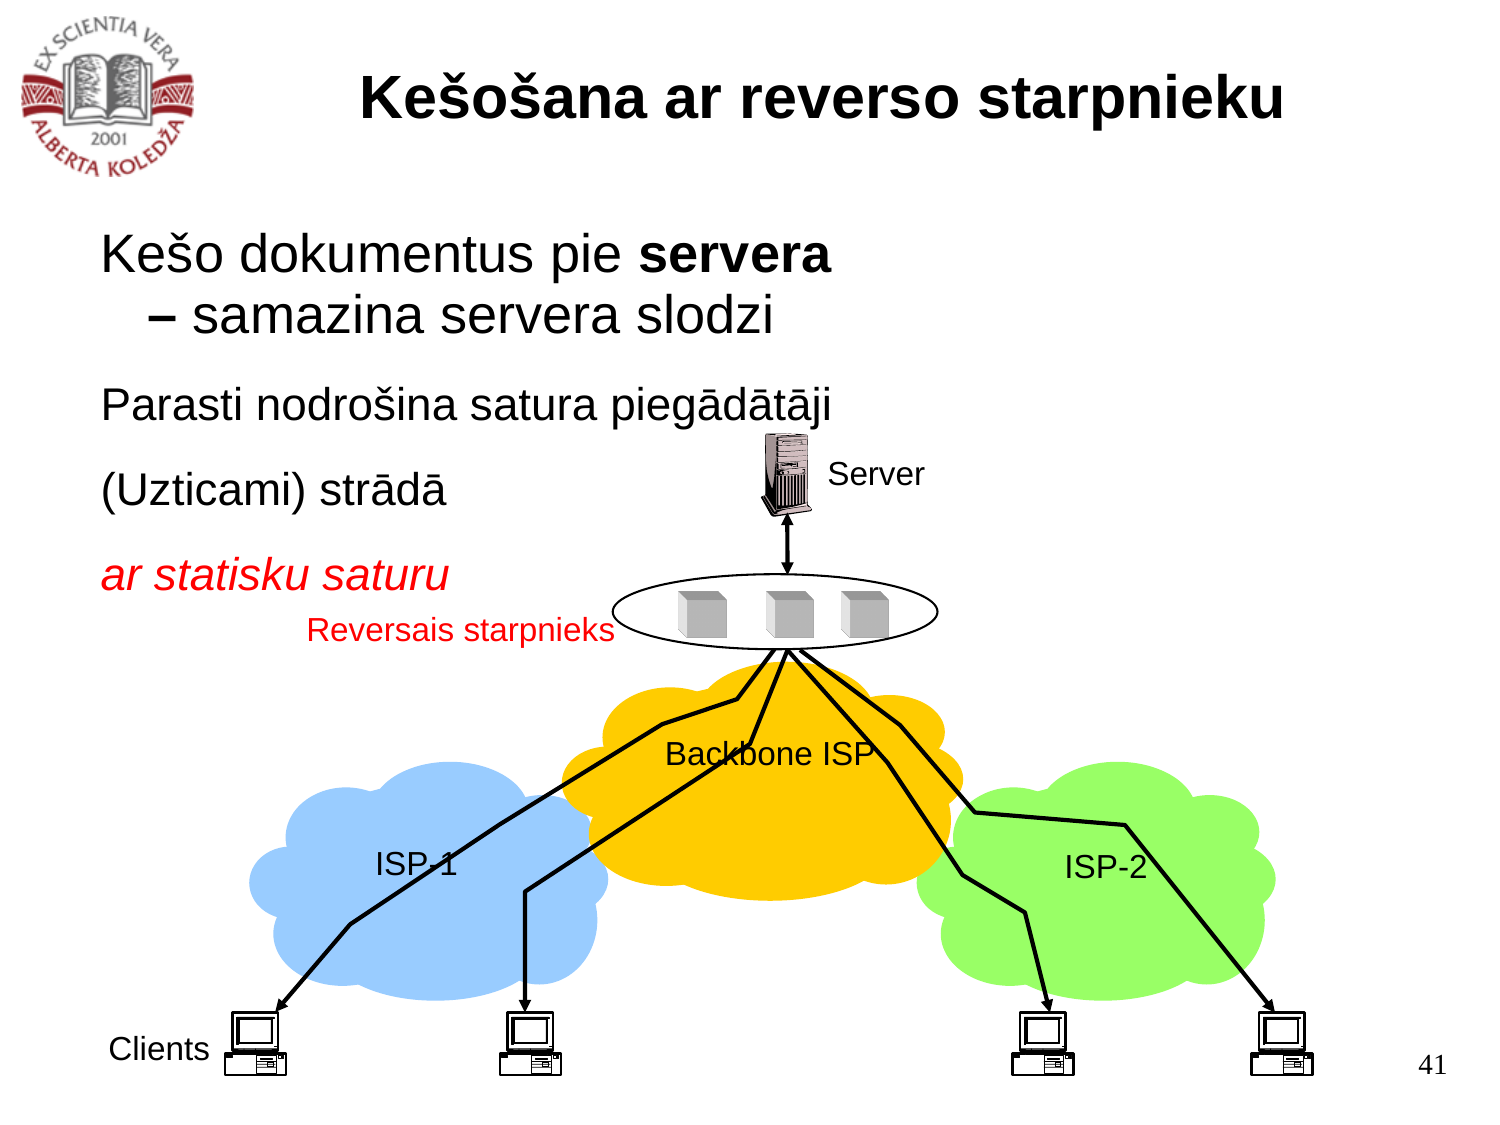

# Kešošana ar reverso starpnieku
Kešo dokumentus pie servera
– samazina servera slodzi
Parasti nodrošina satura piegādātāji
(Uzticami) strādā
ar statisku saturu
Server
Reversais starpnieks
Backbone ISP
ISP-1
ISP-2
Clients